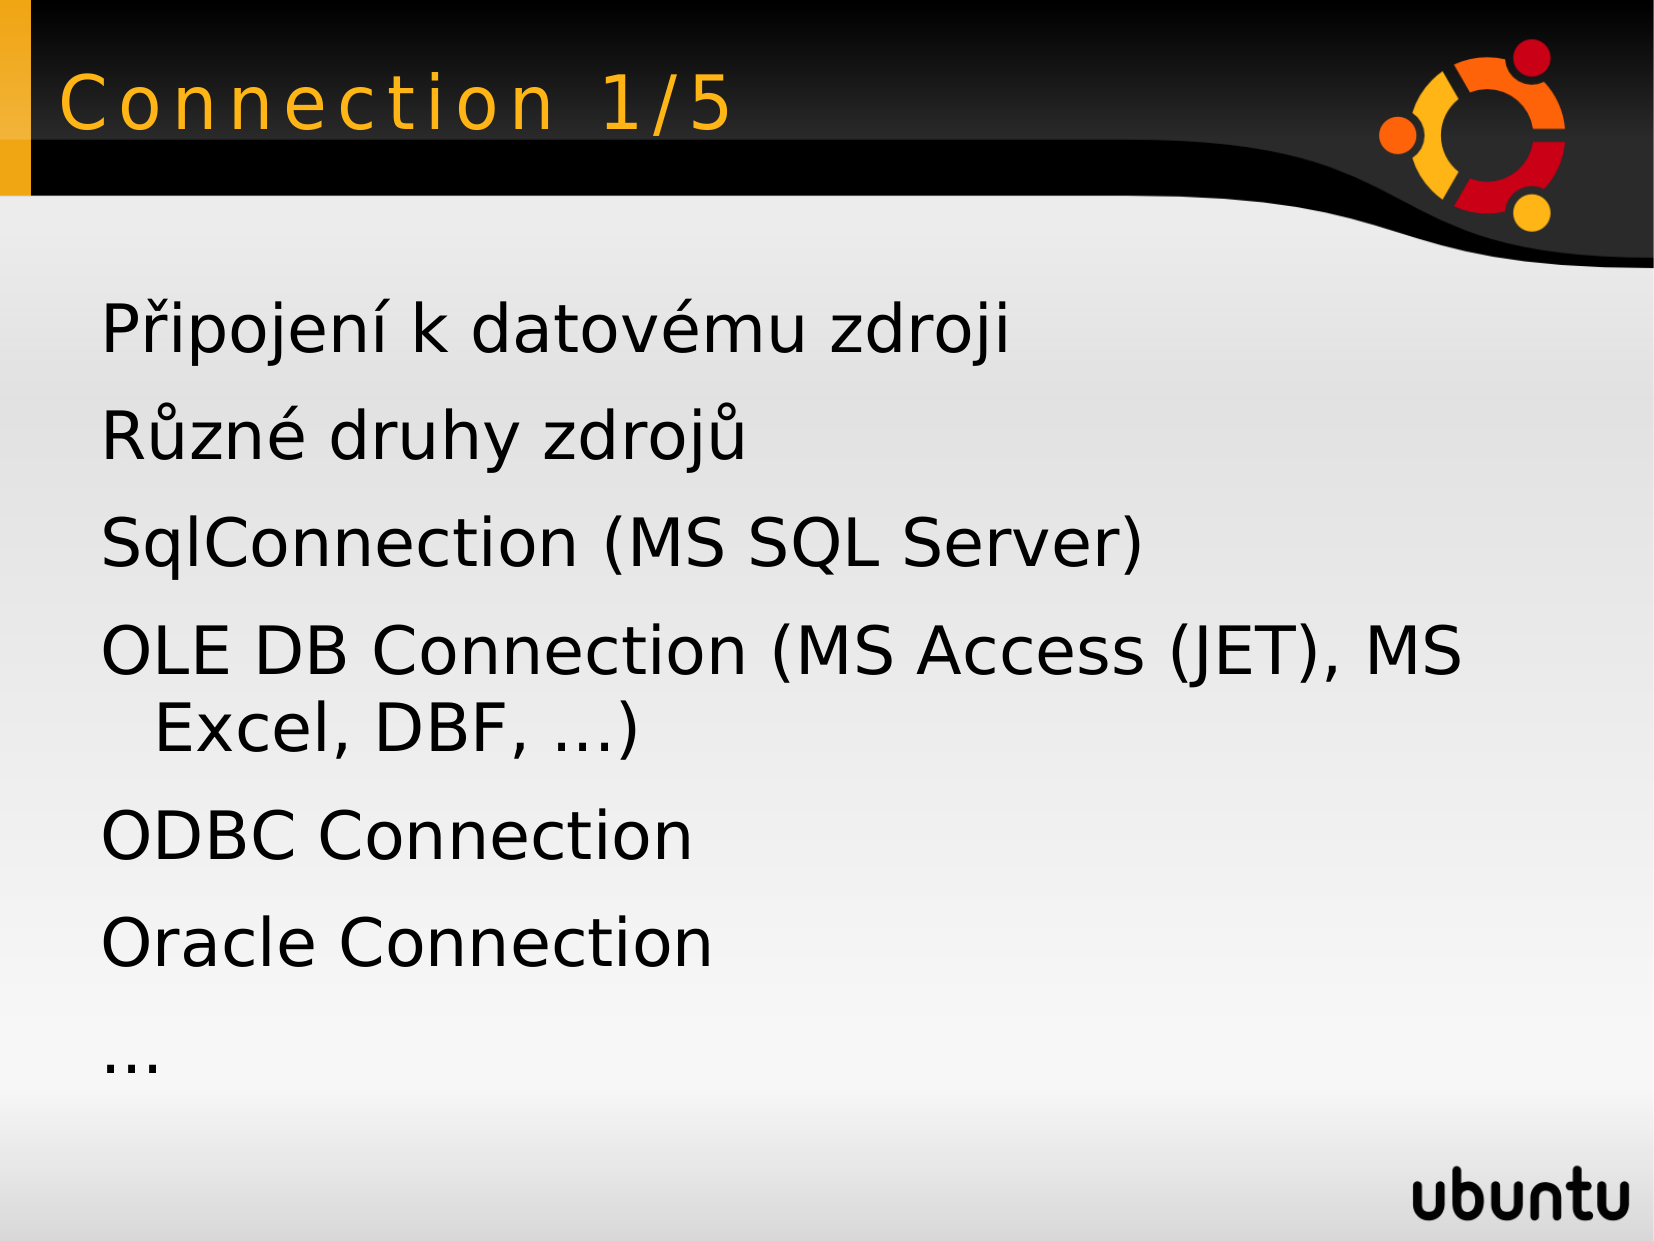

# Connection 1/5
Připojení k datovému zdroji
Různé druhy zdrojů
SqlConnection (MS SQL Server)
OLE DB Connection (MS Access (JET), MS Excel, DBF, ...)
ODBC Connection
Oracle Connection
...